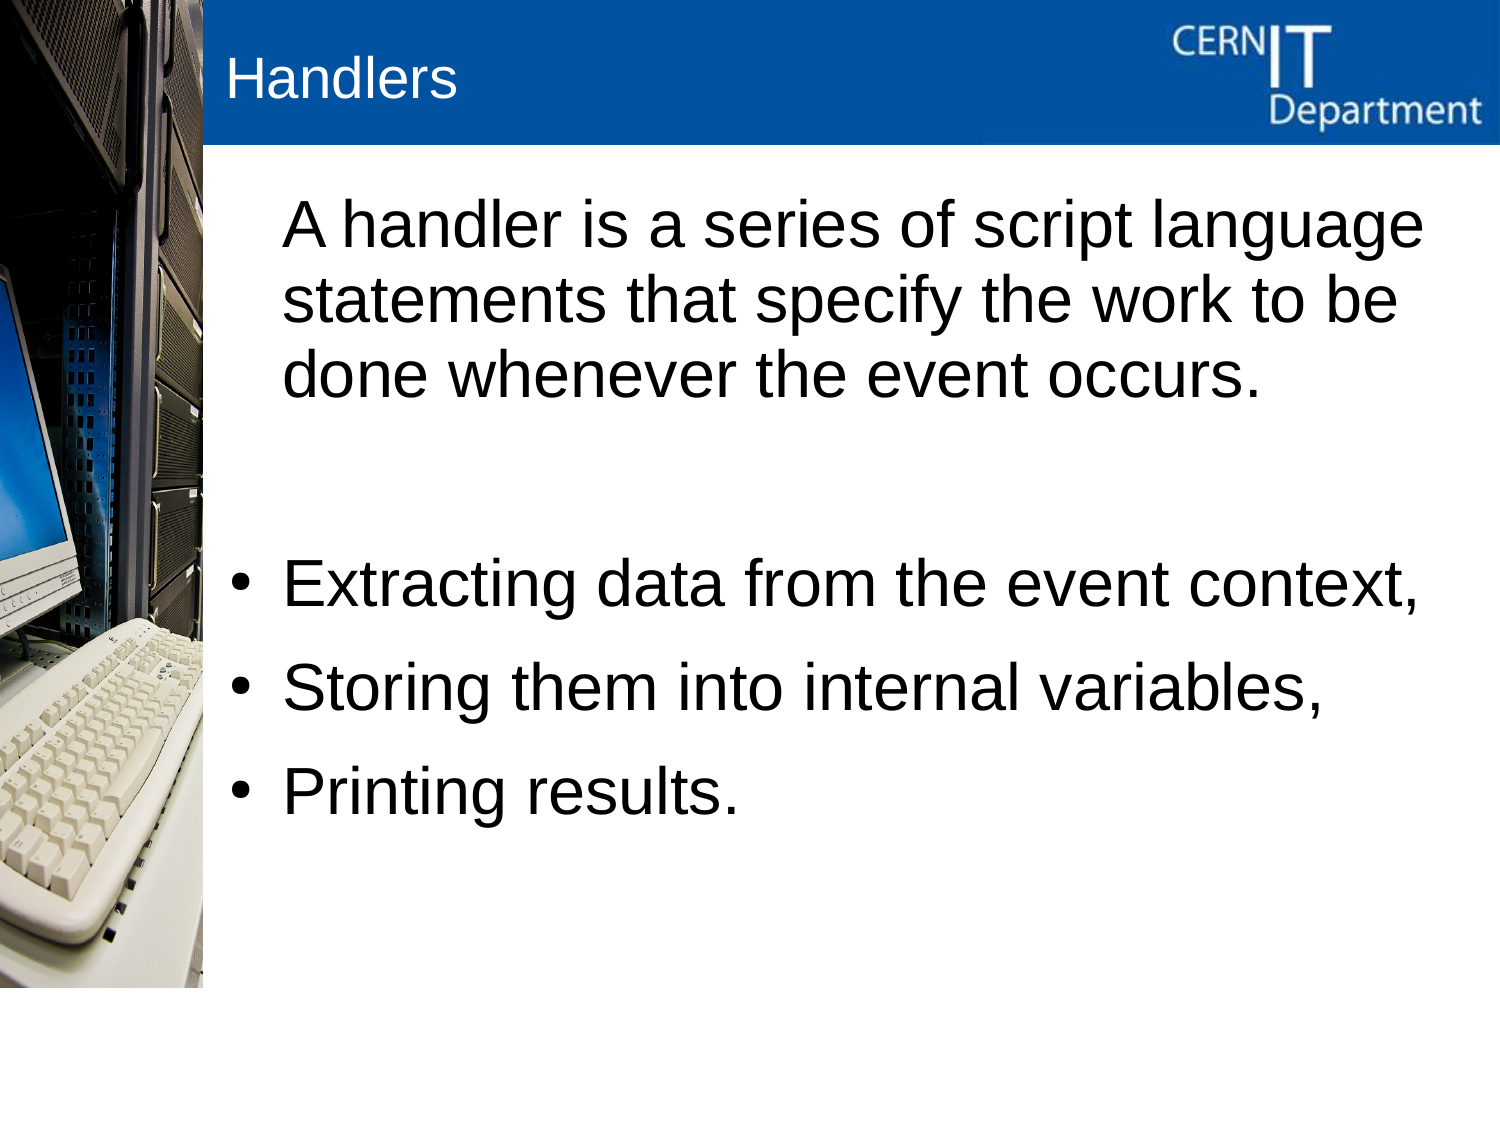

# Handlers
A handler is a series of script language statements that specify the work to be done whenever the event occurs.
Extracting data from the event context,
Storing them into internal variables,
Printing results.